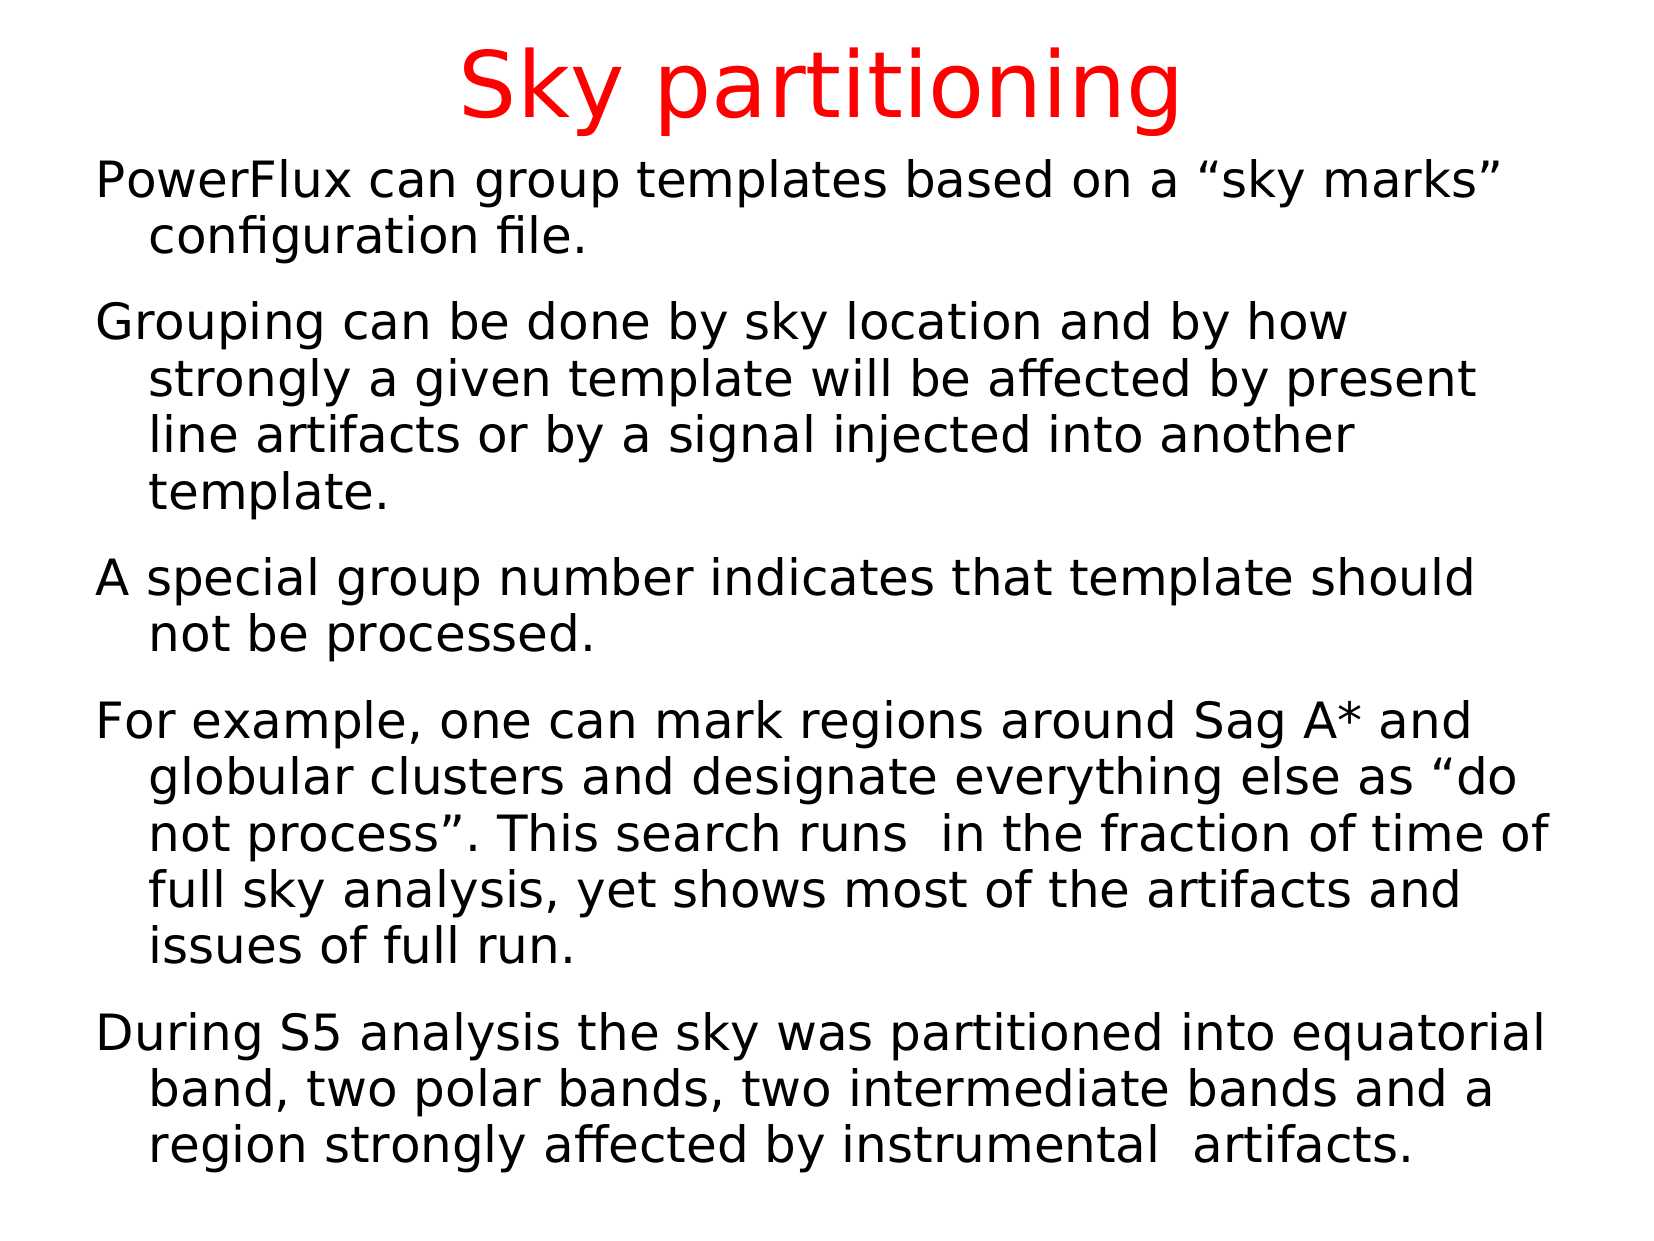

# Sky partitioning
PowerFlux can group templates based on a “sky marks” configuration file.
Grouping can be done by sky location and by how strongly a given template will be affected by present line artifacts or by a signal injected into another template.
A special group number indicates that template should not be processed.
For example, one can mark regions around Sag A* and globular clusters and designate everything else as “do not process”. This search runs in the fraction of time of full sky analysis, yet shows most of the artifacts and issues of full run.
During S5 analysis the sky was partitioned into equatorial band, two polar bands, two intermediate bands and a region strongly affected by instrumental artifacts.